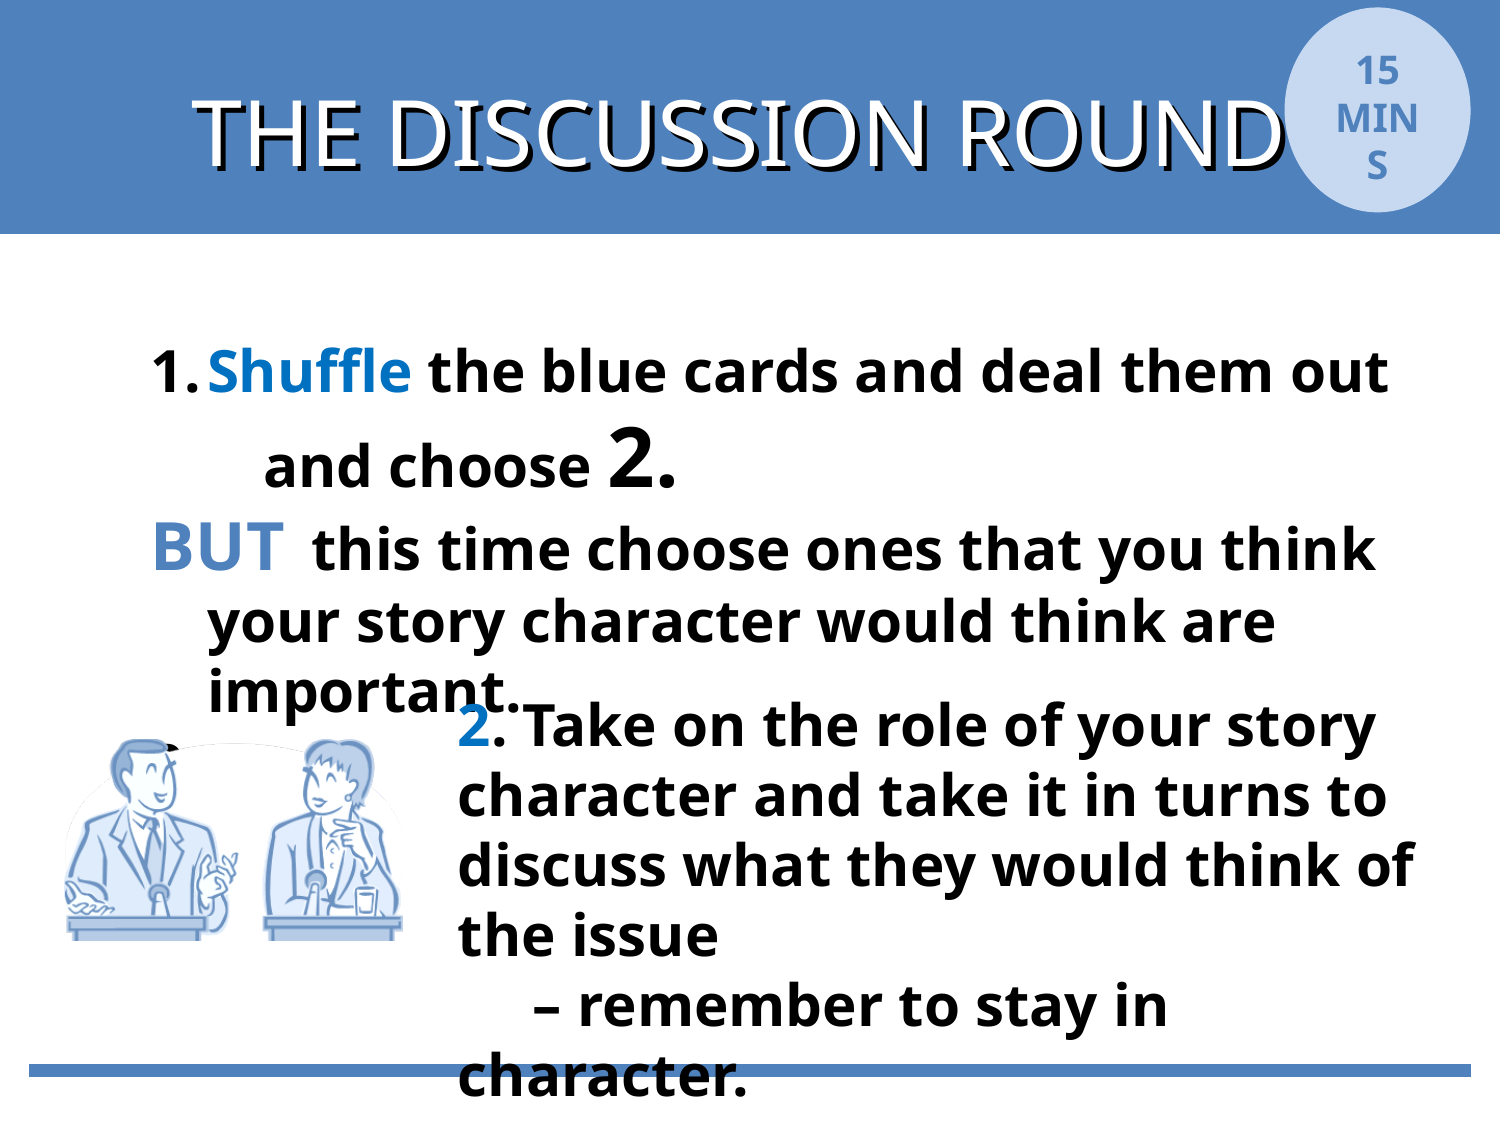

15 MINS
# The Discussion Round
Shuffle the blue cards and deal them out and choose 2.
BUT this time choose ones that you think your story character would think are important.
2. Take on the role of your story character and take it in turns to discuss what they would think of the issue
	– remember to stay in character.